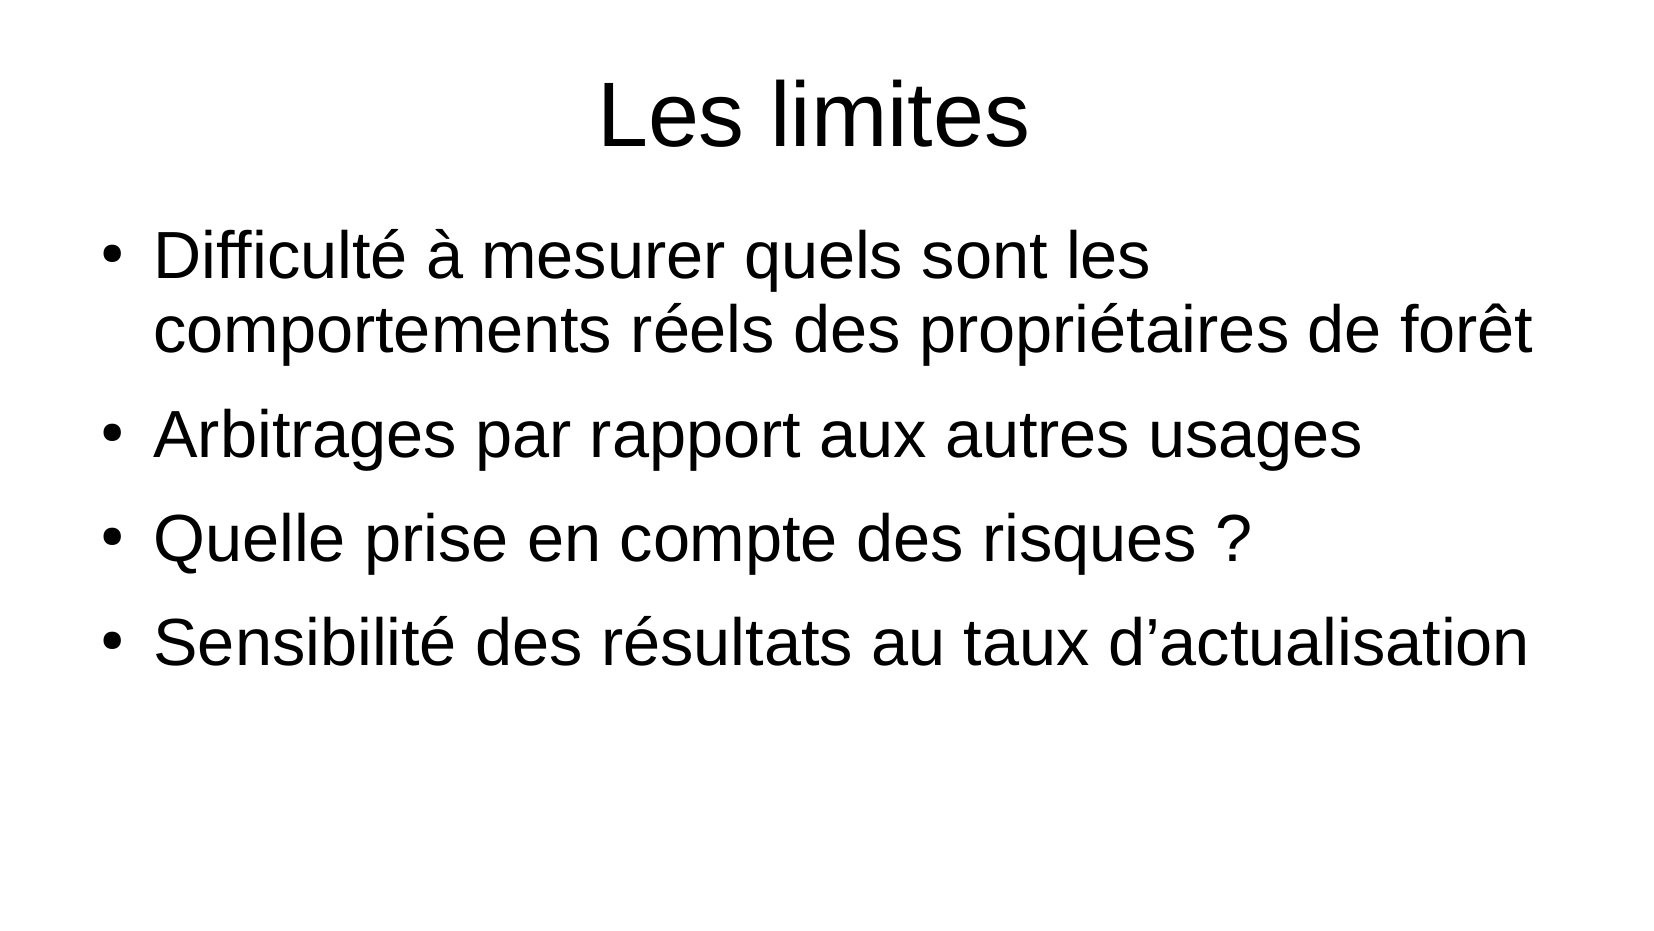

# Les limites
Difficulté à mesurer quels sont les comportements réels des propriétaires de forêt
Arbitrages par rapport aux autres usages
Quelle prise en compte des risques ?
Sensibilité des résultats au taux d’actualisation